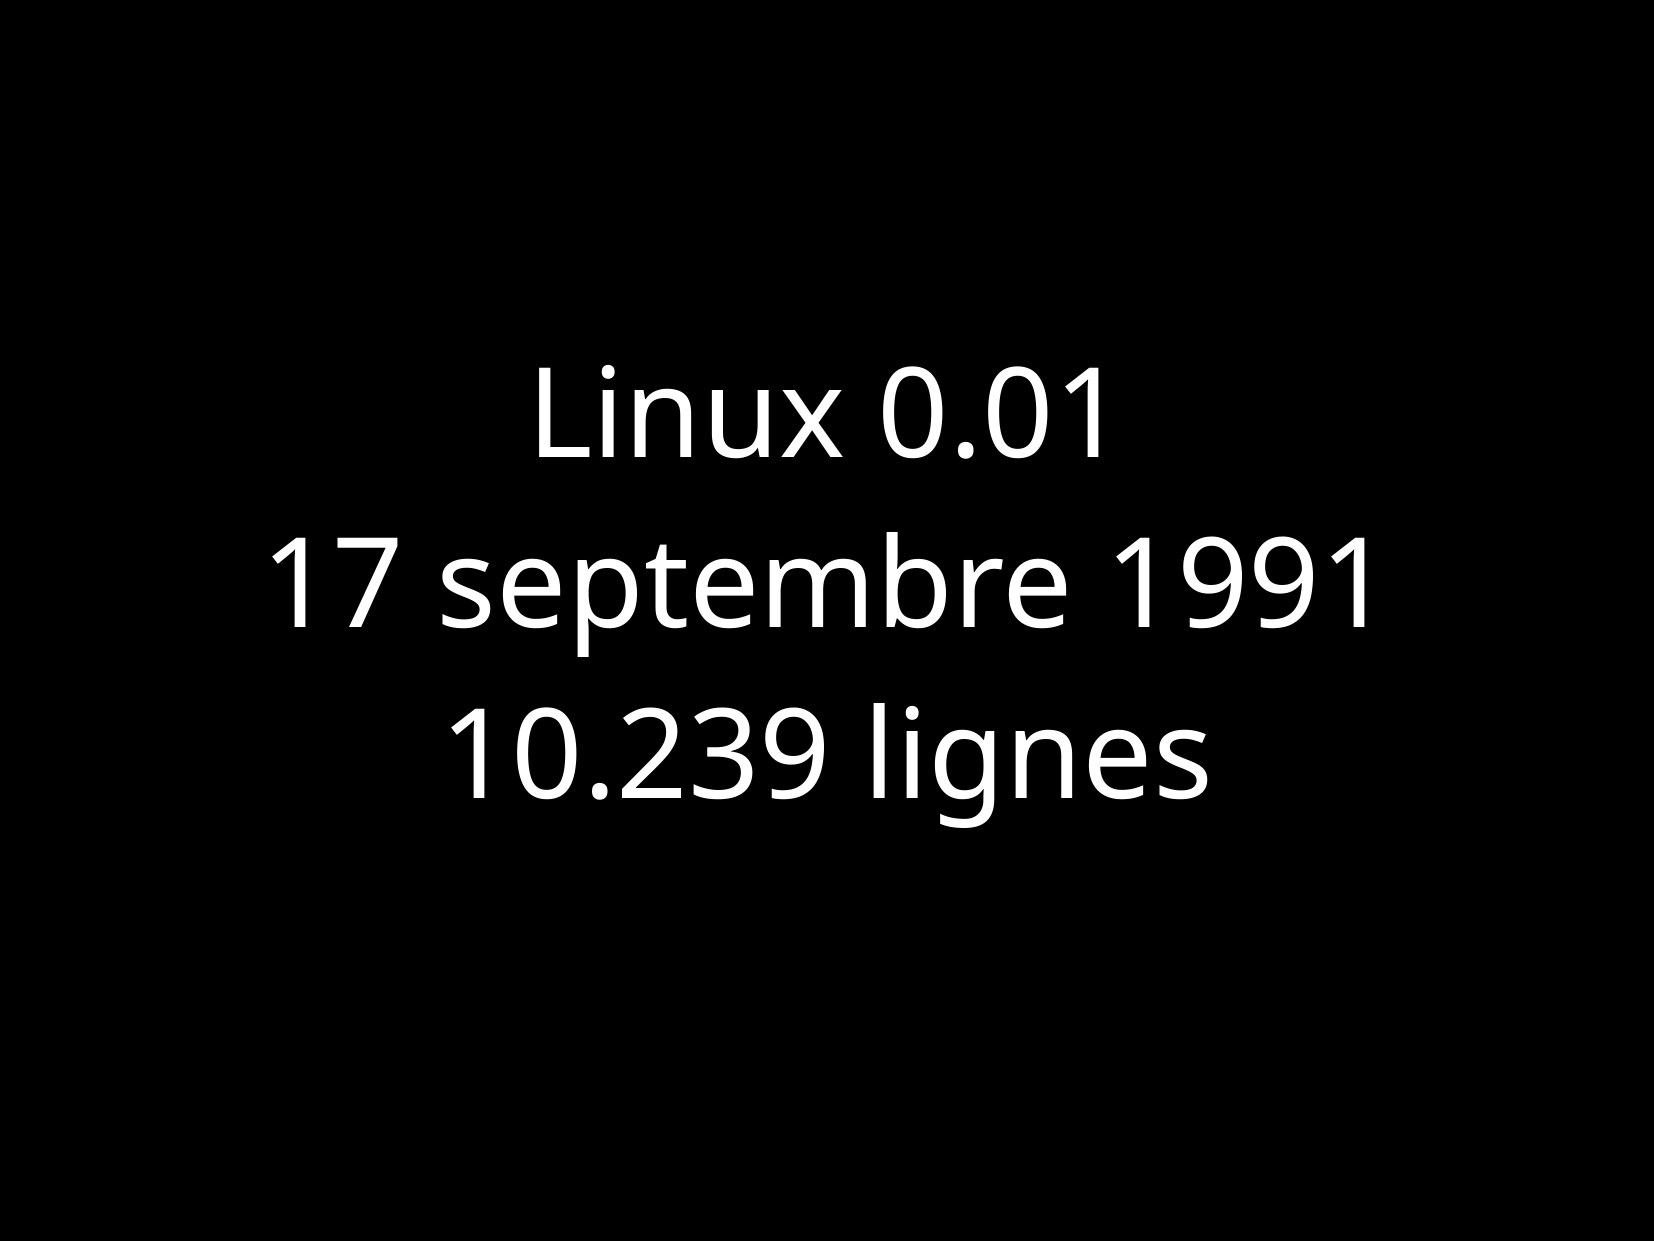

# Linux 0.01
17 septembre 1991
10.239 lignes